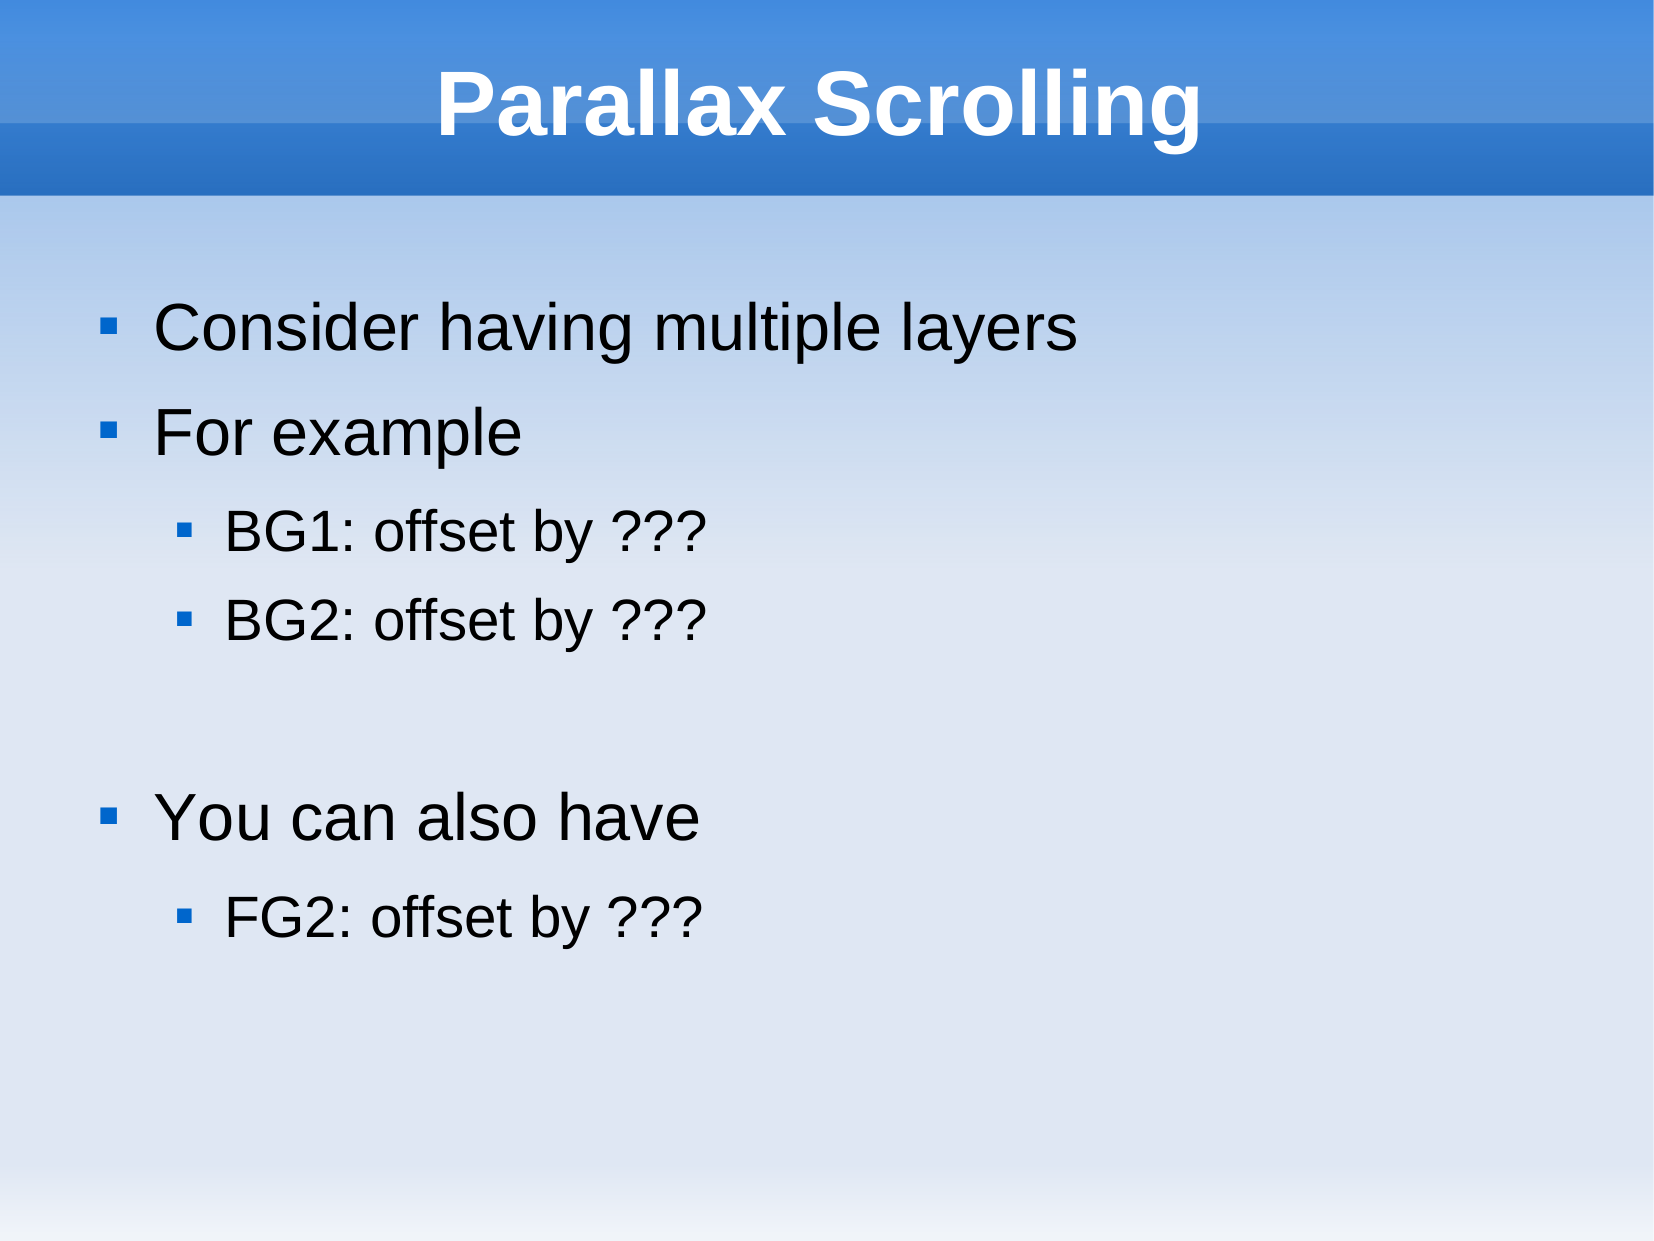

# Parallax Scrolling
Consider having multiple layers
For example
BG1: offset by ???
BG2: offset by ???
You can also have
FG2: offset by ???